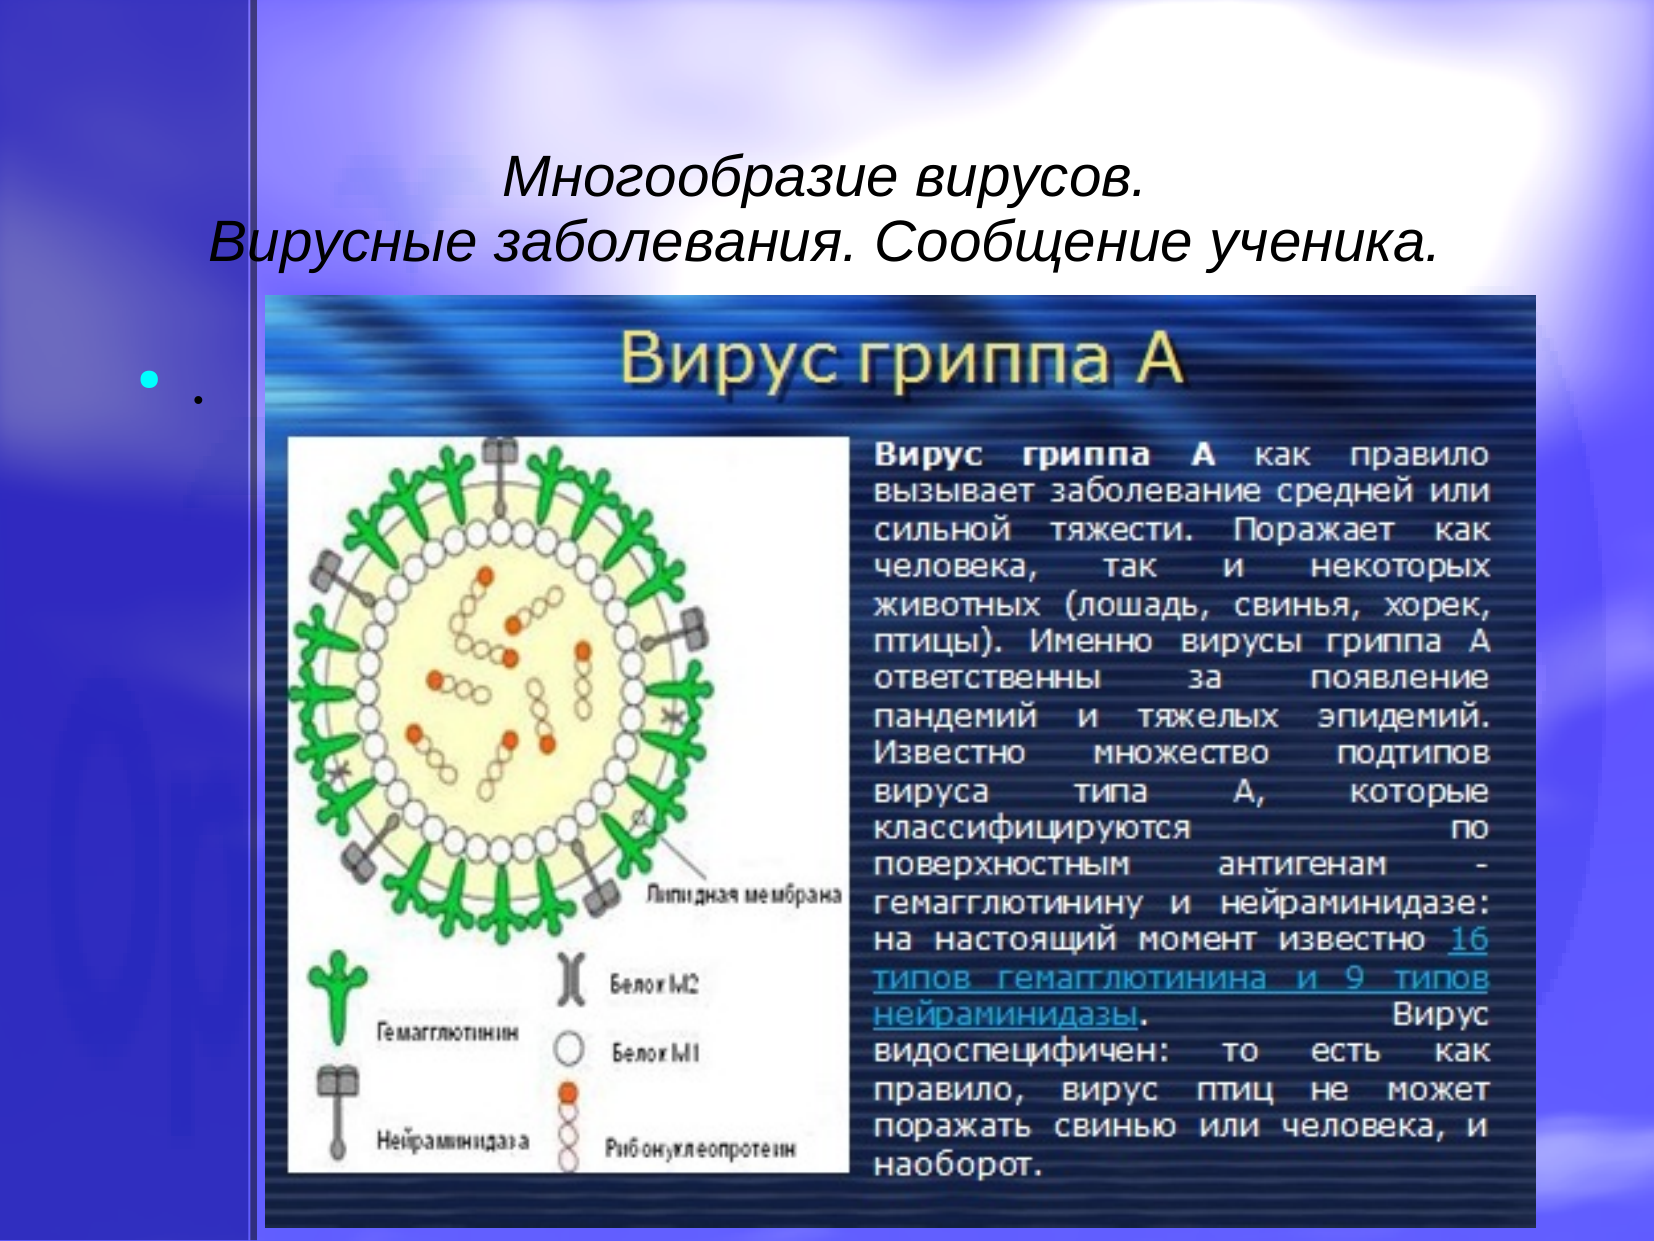

# Многообразие вирусов. Вирусные заболевания. Сообщение ученика.
.